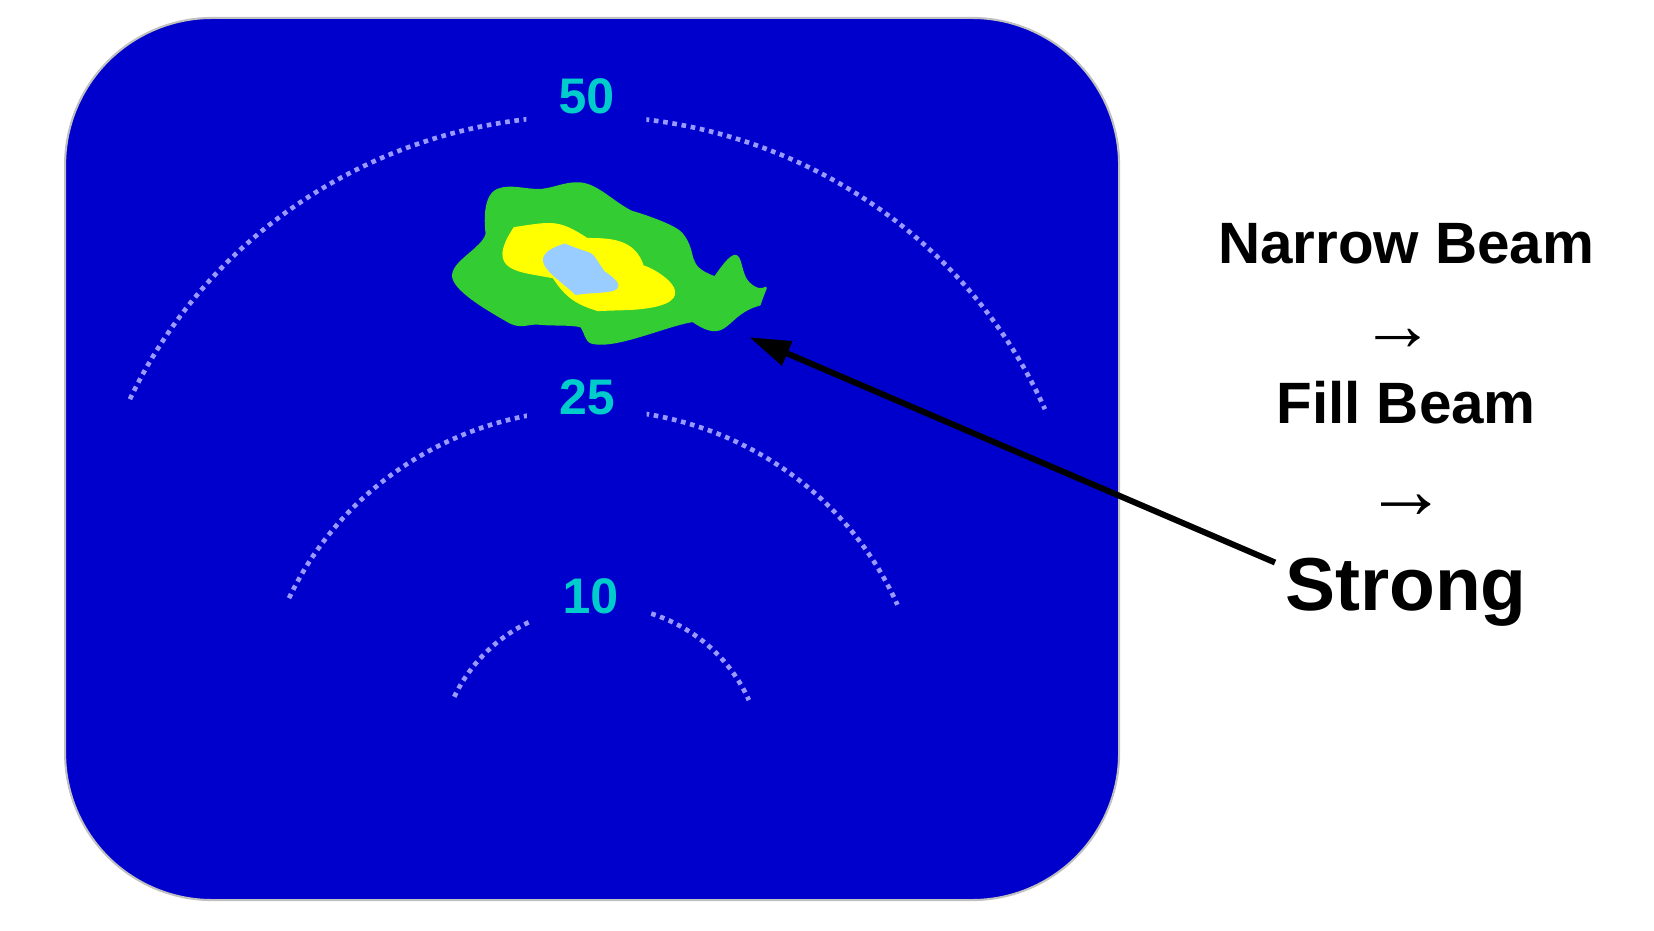

# Narrow Beam → Fill Beam → Strong
50
25
10